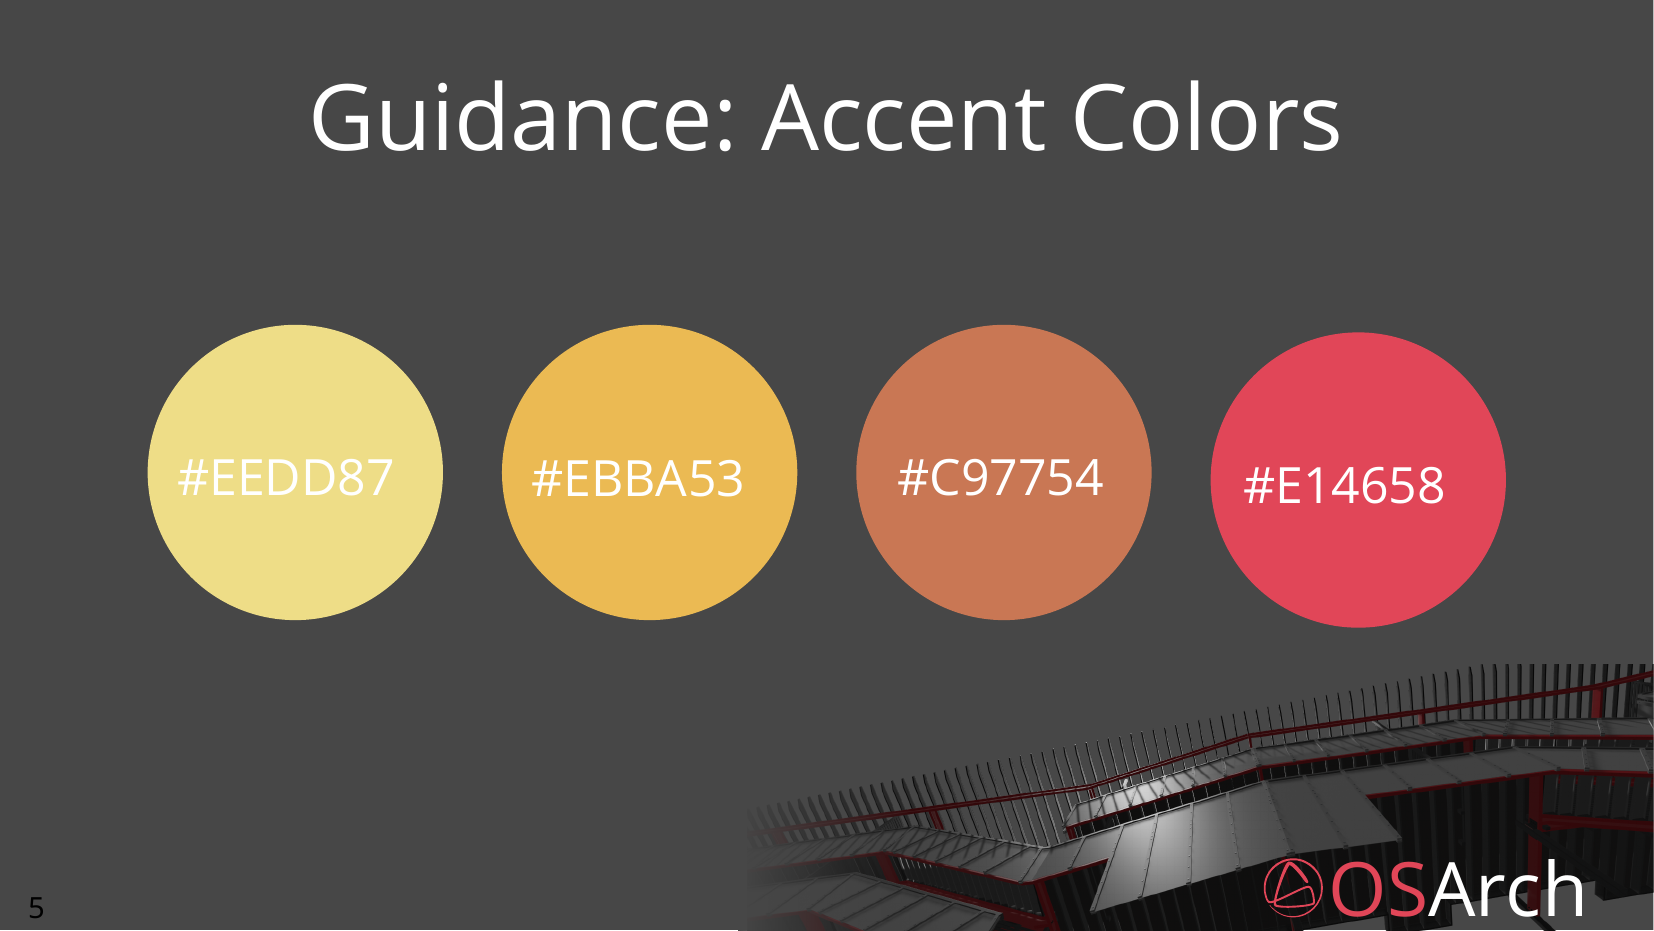

# Guidance: Accent Colors
#EEDD87
#EBBA53
#C97754
#E14658